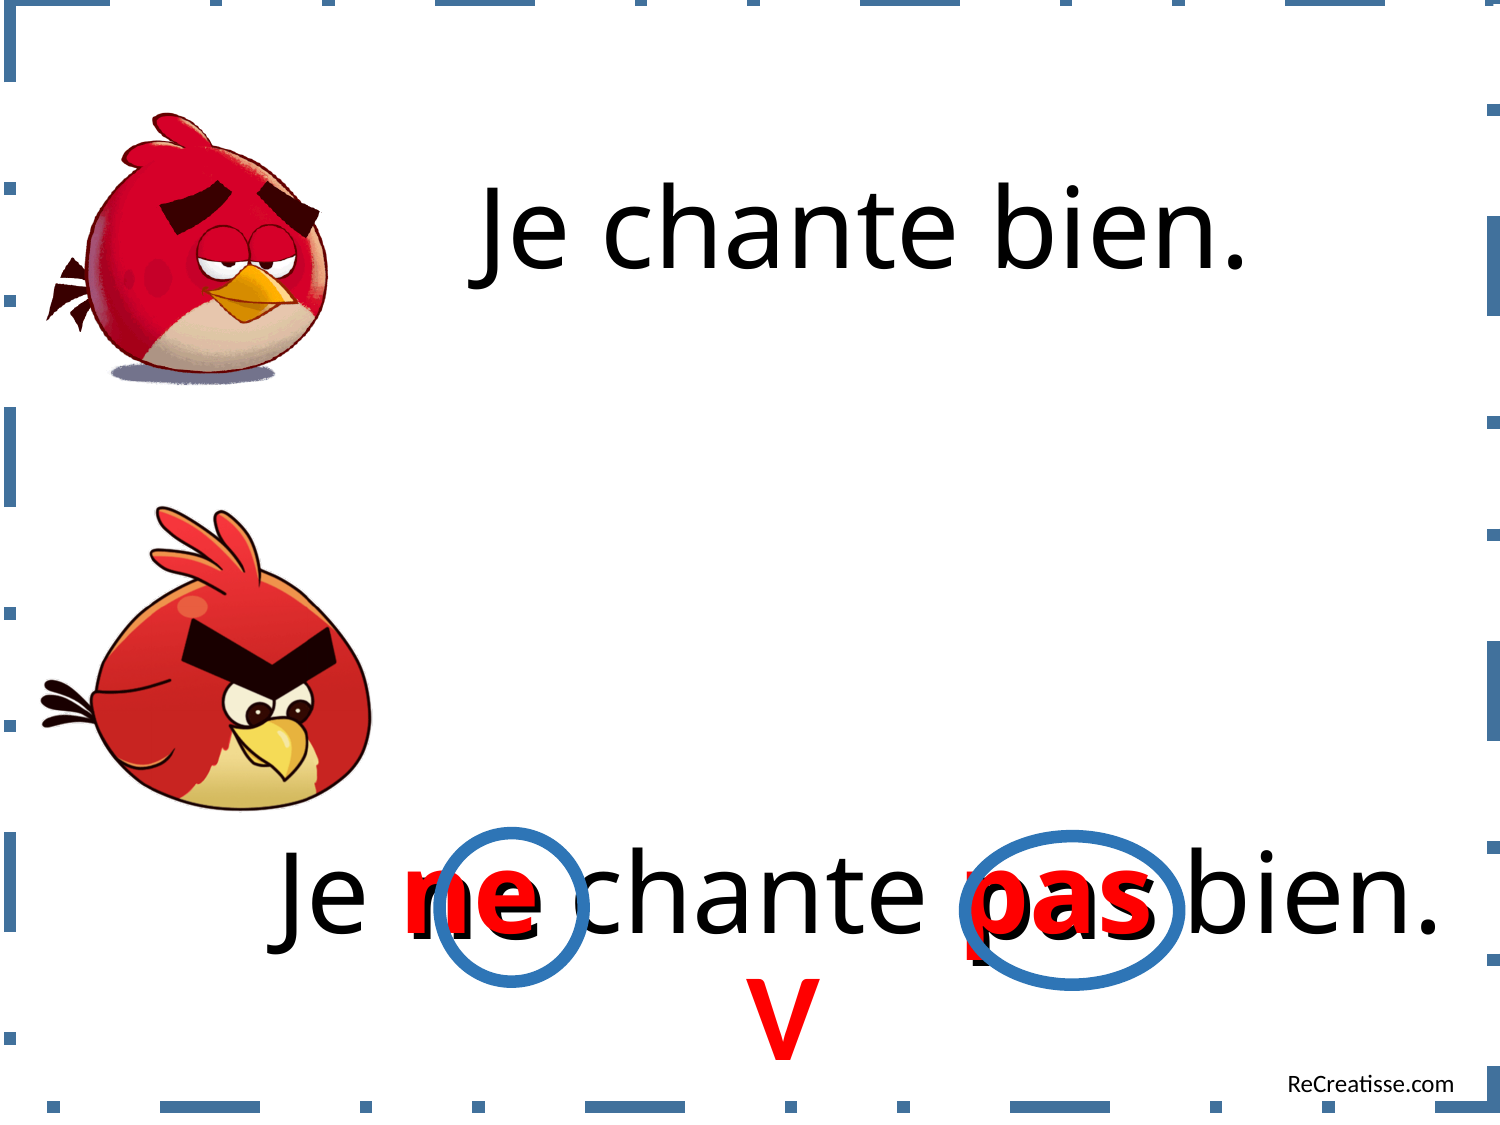

Je chante bien.
Je ne chante pas bien.
V
ReCreatisse.com